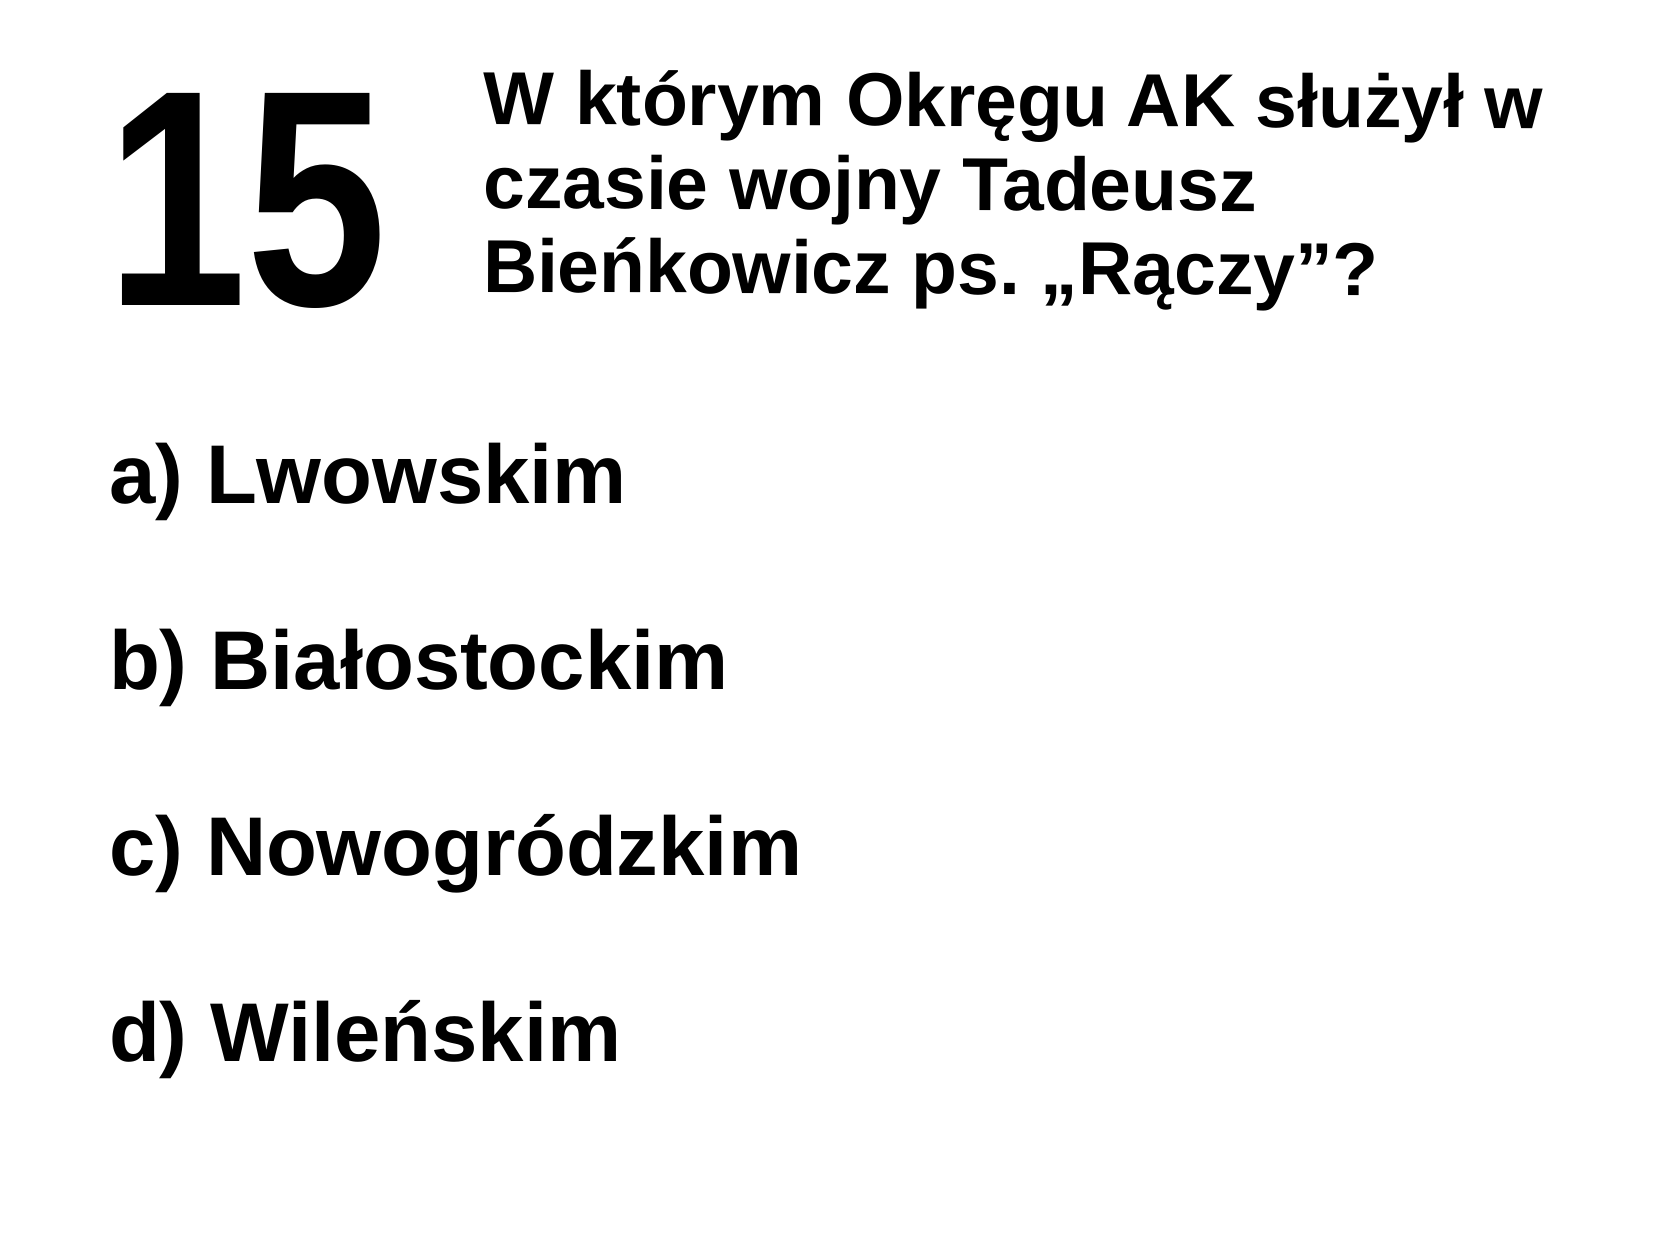

15
W którym Okręgu AK służył w czasie wojny Tadeusz Bieńkowicz ps. „Rączy”?
a) Lwowskim
b) Białostockim
c) Nowogródzkim
d) Wileńskim